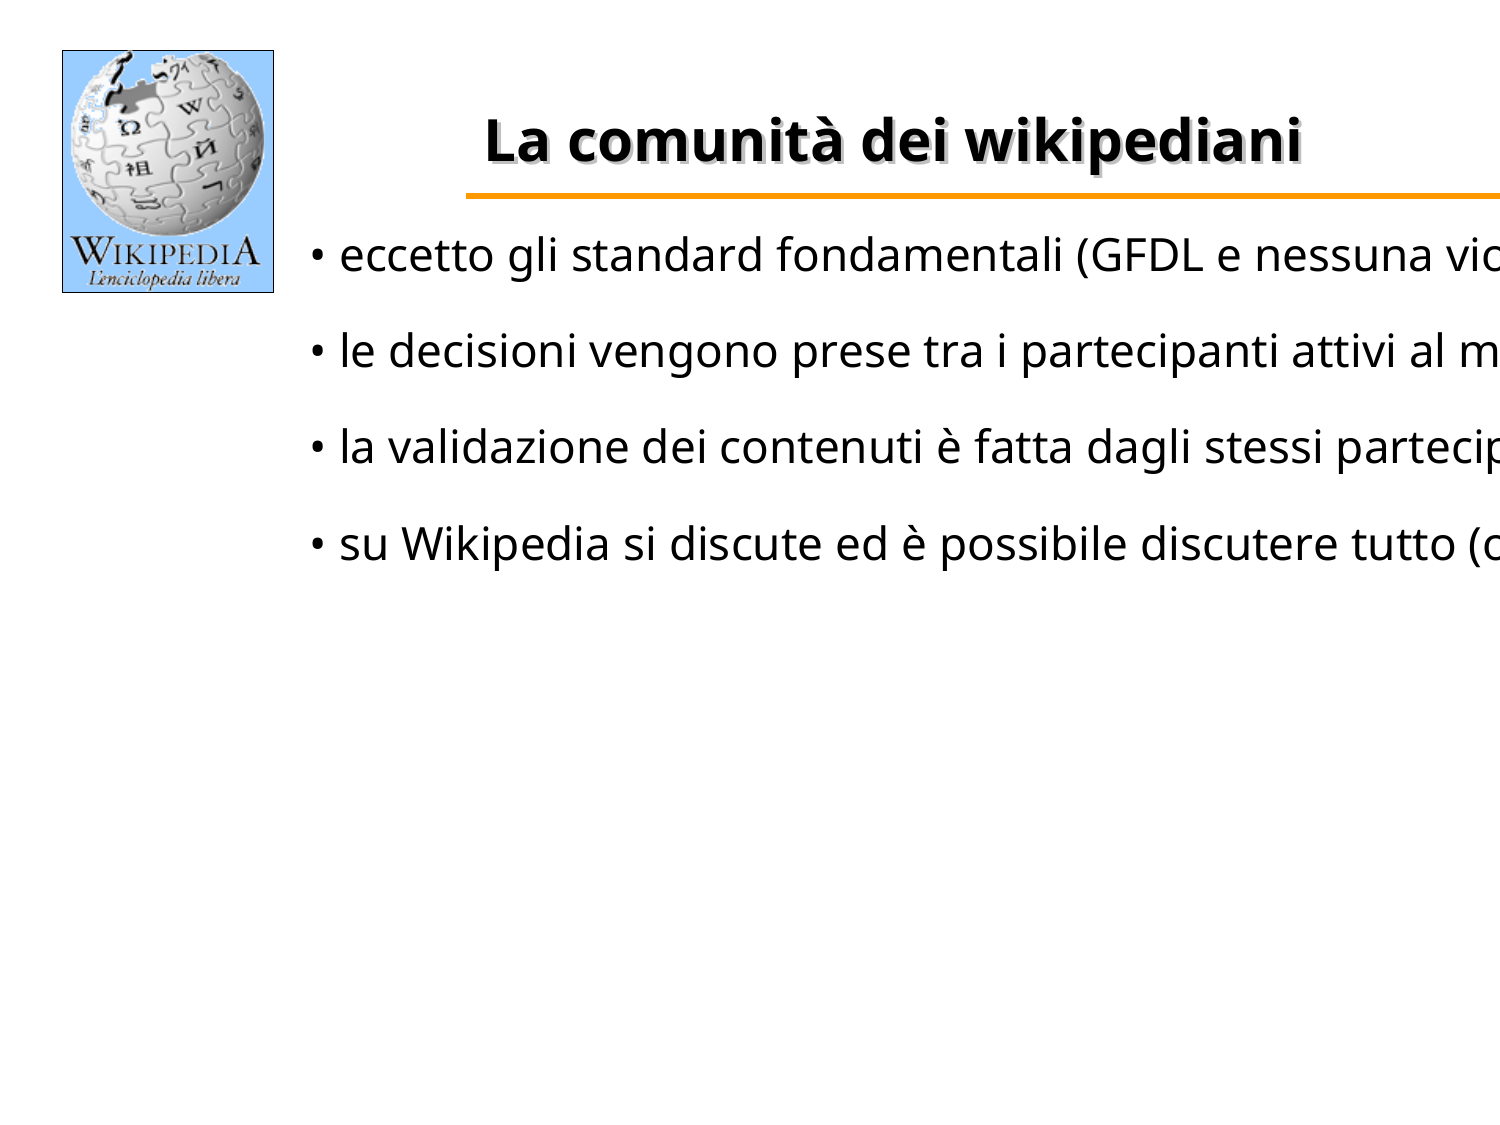

La comunità dei wikipediani
 eccetto gli standard fondamentali (GFDL e nessuna violazione di copyright) tutte le regole e le convenzioni sono definite autonomamente dalla comunità stessa
 le decisioni vengono prese tra i partecipanti attivi al momento cercando la soluzione dal più ampio consenso possibile
 la validazione dei contenuti è fatta dagli stessi partecipanti
 su Wikipedia si discute ed è possibile discutere tutto (ogni pagina ha associata una “pagina di discussione”)